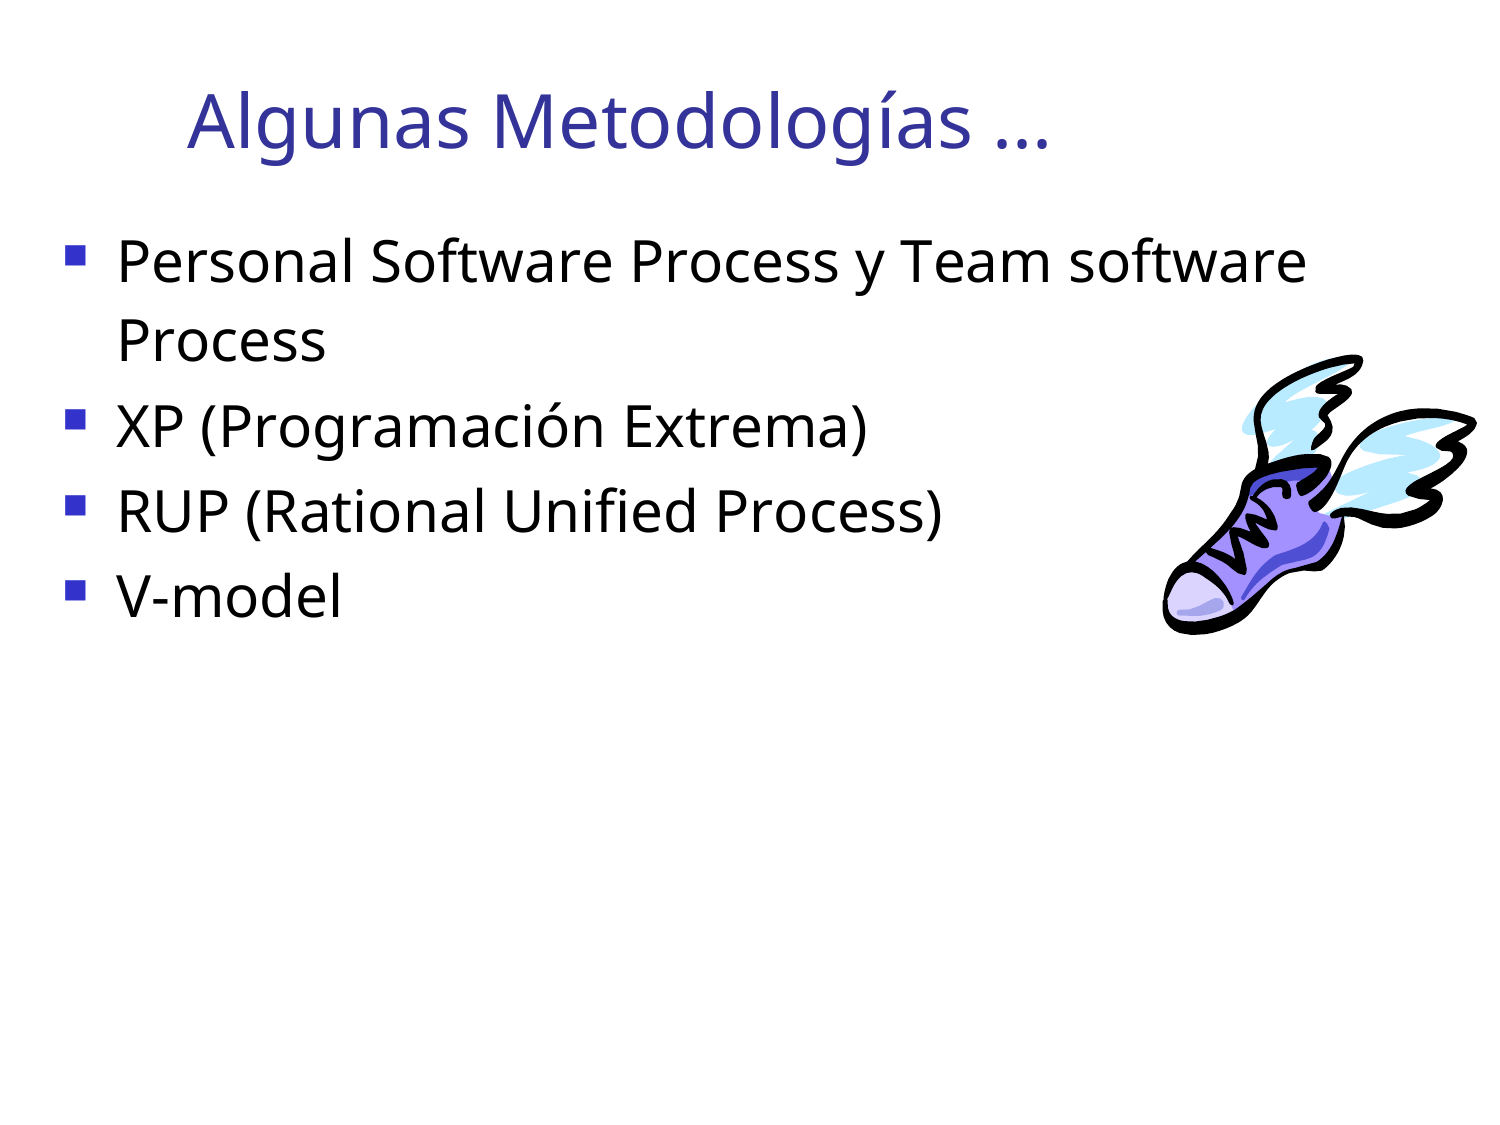

# Algunas Metodologías ...
Personal Software Process y Team software Process
XP (Programación Extrema)‏
RUP (Rational Unified Process)‏
V-model
ELO329: Diseño y Programación Orientadas a Objetos
2